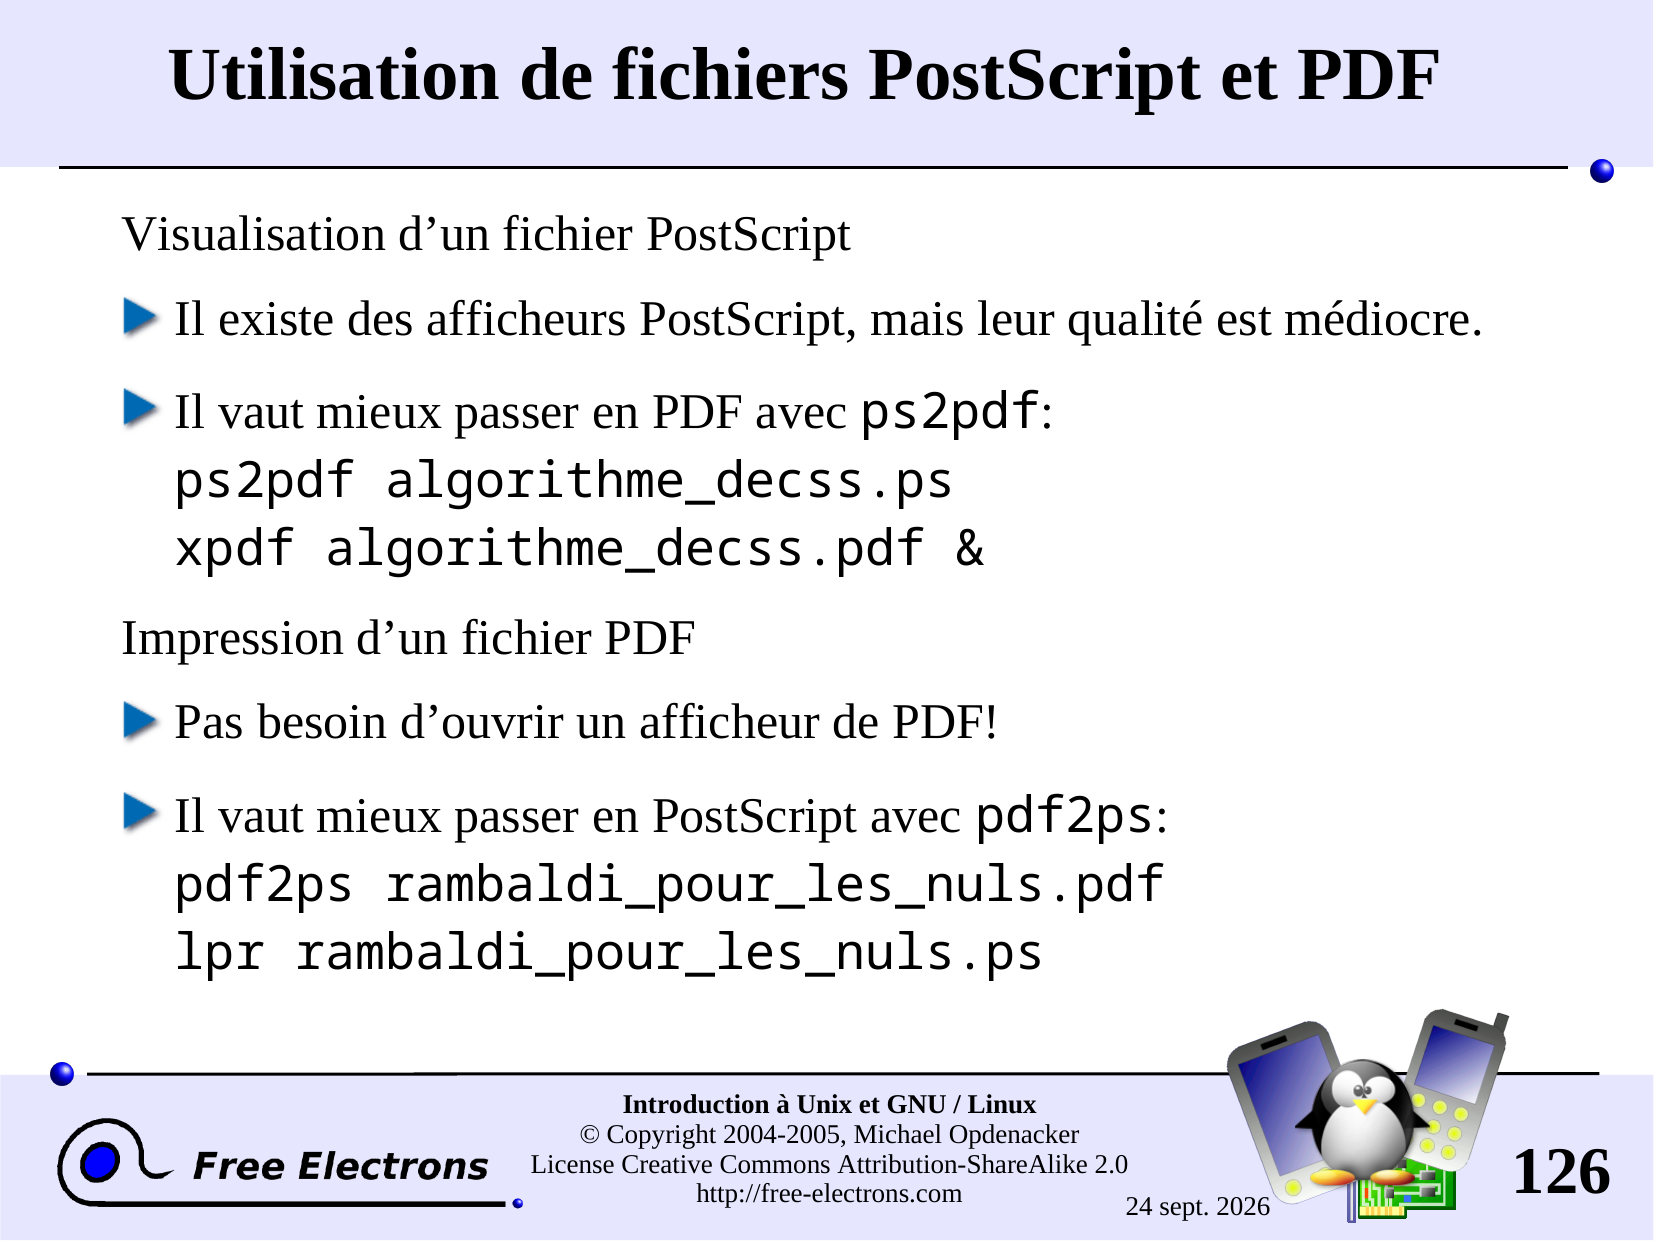

# Utilisation de fichiers PostScript et PDF
Visualisation d’un fichier PostScript
Il existe des afficheurs PostScript, mais leur qualité est médiocre.
Il vaut mieux passer en PDF avec ps2pdf:
ps2pdf algorithme_decss.ps
xpdf algorithme_decss.pdf &
Impression d’un fichier PDF
Pas besoin d’ouvrir un afficheur de PDF!
Il vaut mieux passer en PostScript avec pdf2ps:
pdf2ps rambaldi_pour_les_nuls.pdf
lpr rambaldi_pour_les_nuls.ps